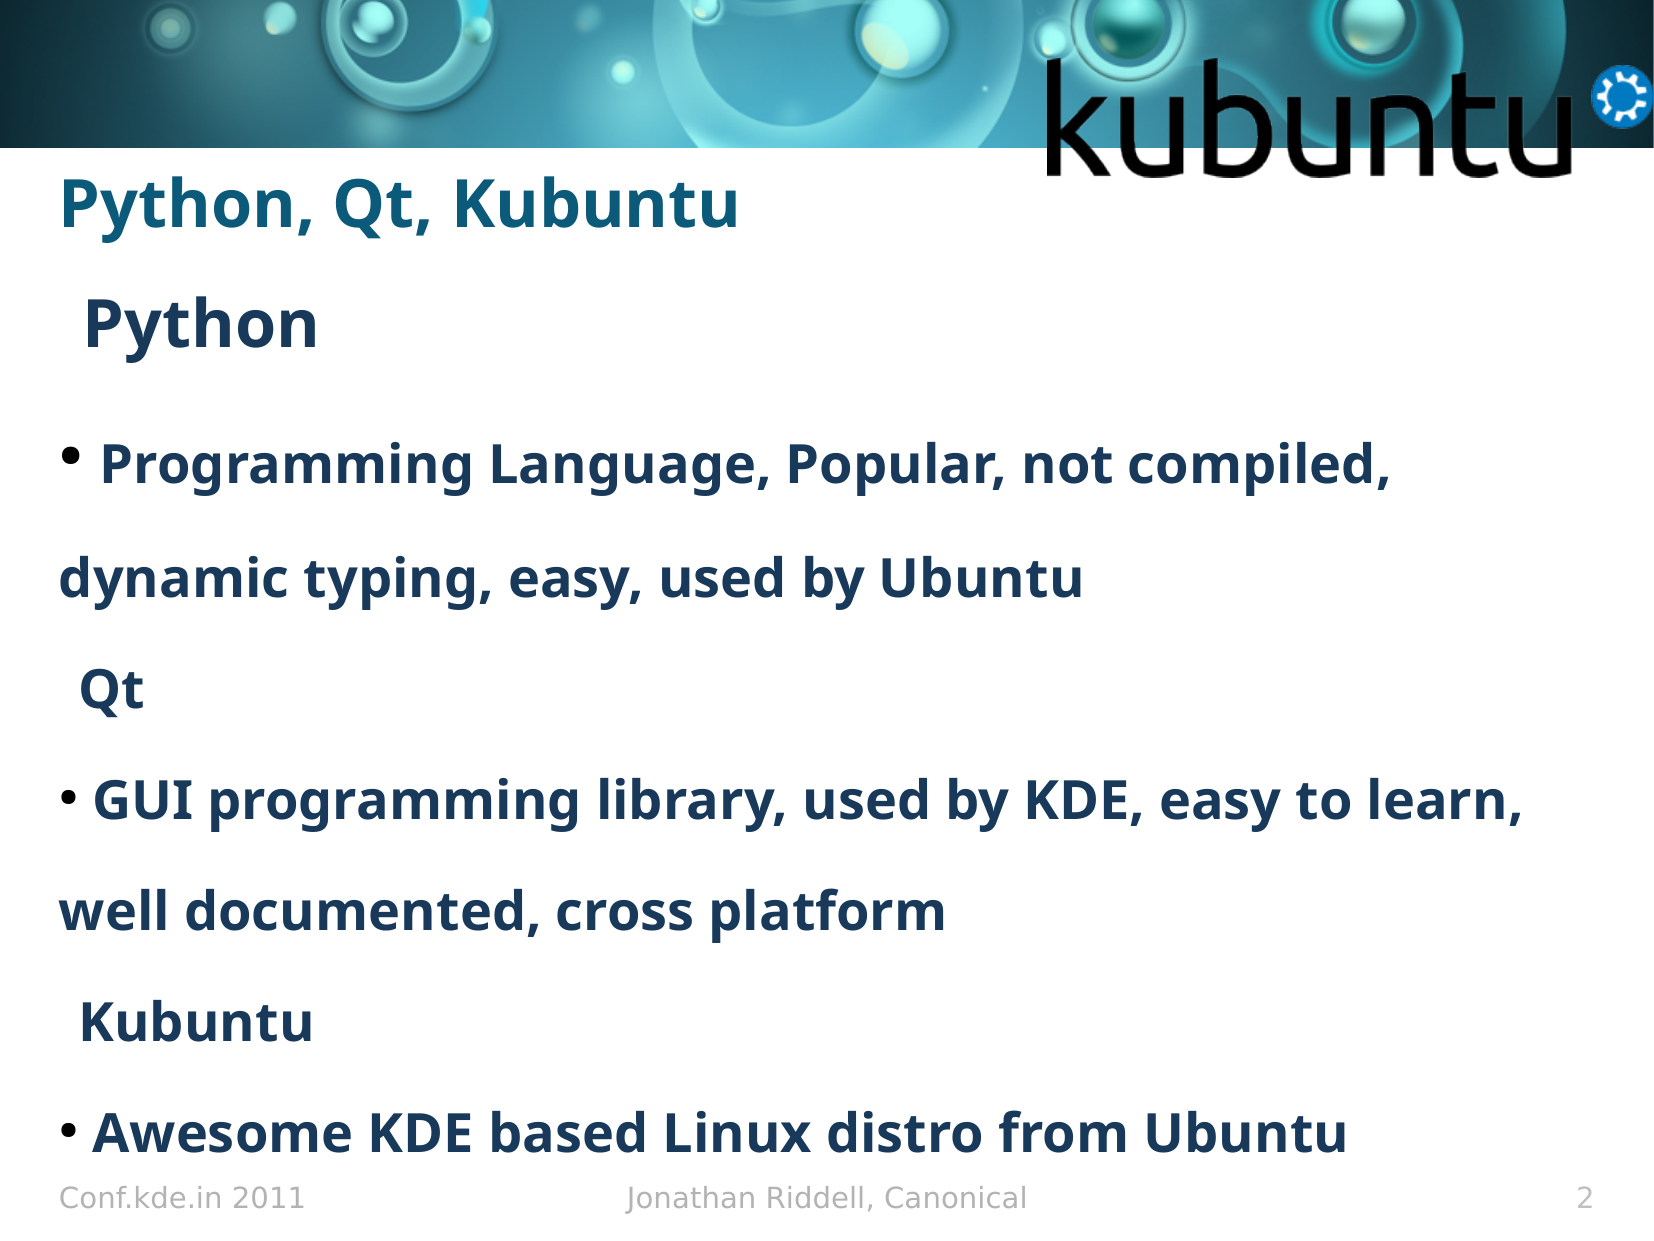

# Python, Qt, Kubuntu
Python
 Programming Language, Popular, not compiled, dynamic typing, easy, used by Ubuntu
Qt
 GUI programming library, used by KDE, easy to learn, well documented, cross platform
Kubuntu
 Awesome KDE based Linux distro from Ubuntu
Name
www.kde.org
2